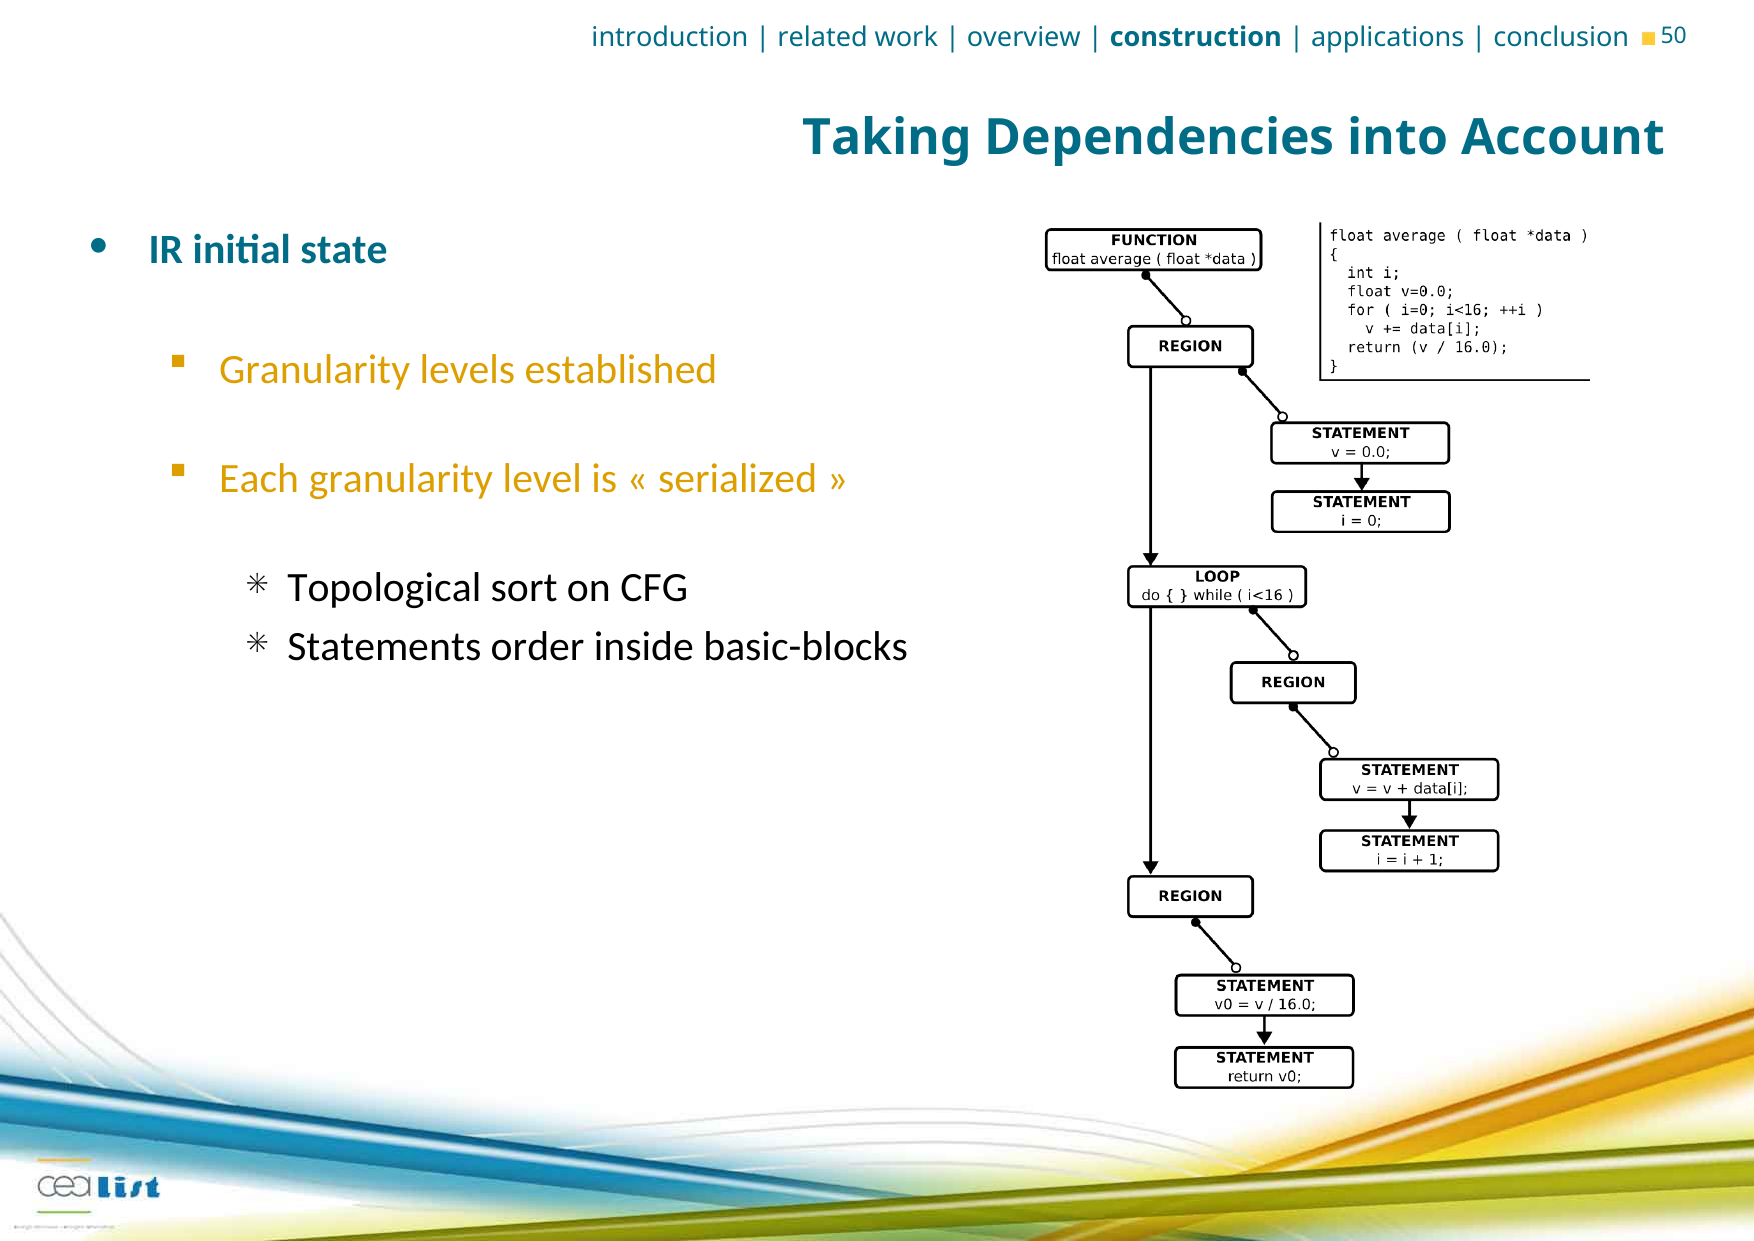

introduction | related work | overview | construction | applications | conclusion
# Taking Dependencies into Account
IR initial state
Granularity levels established
Each granularity level is « serialized »
Topological sort on CFG
Statements order inside basic-blocks